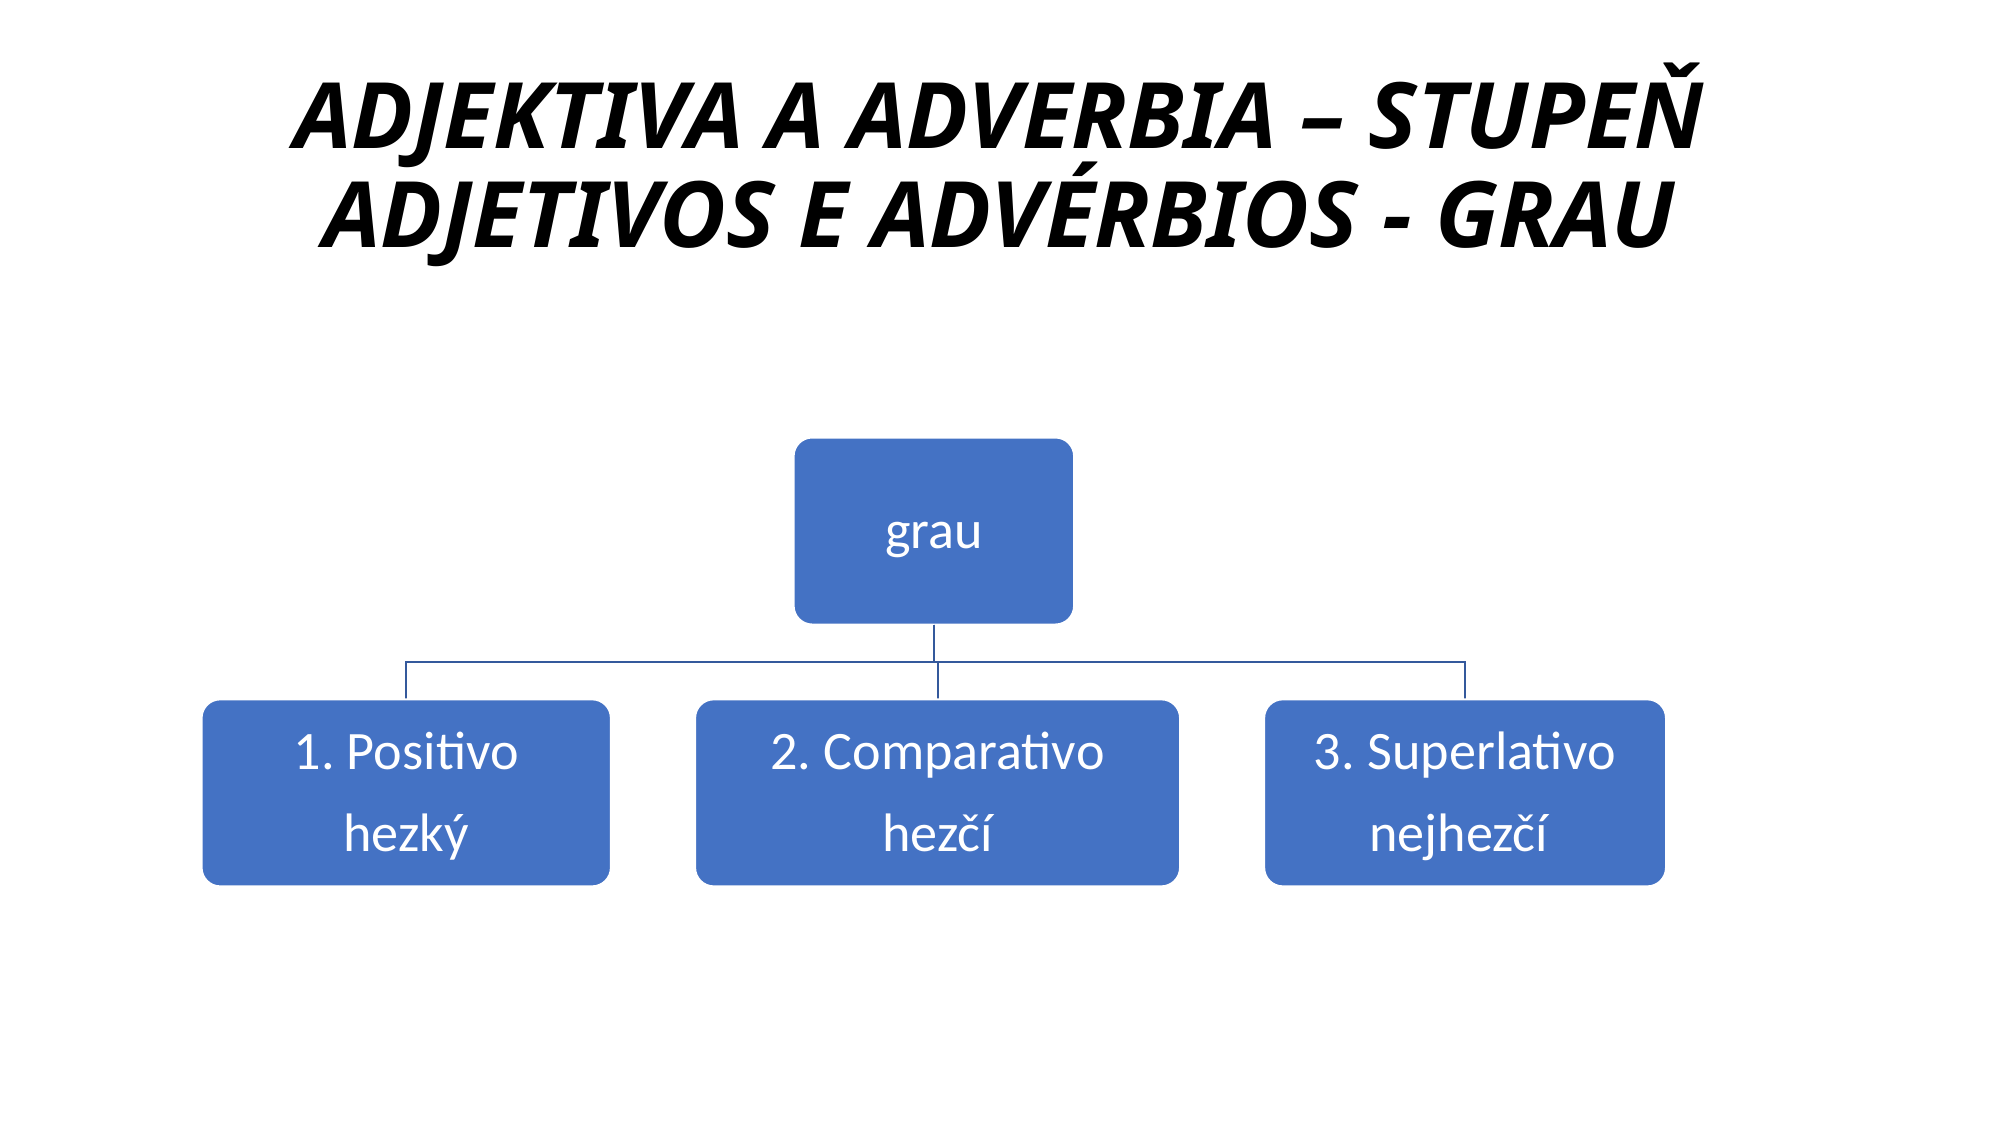

# ADJEKTIVA A ADVERBIA – STUPEŇ ADJETIVOS E ADVÉRBIOS - GRAU
grau
1. Positivo
hezký
2. Comparativo
hezčí
3. Superlativo
nejhezčí